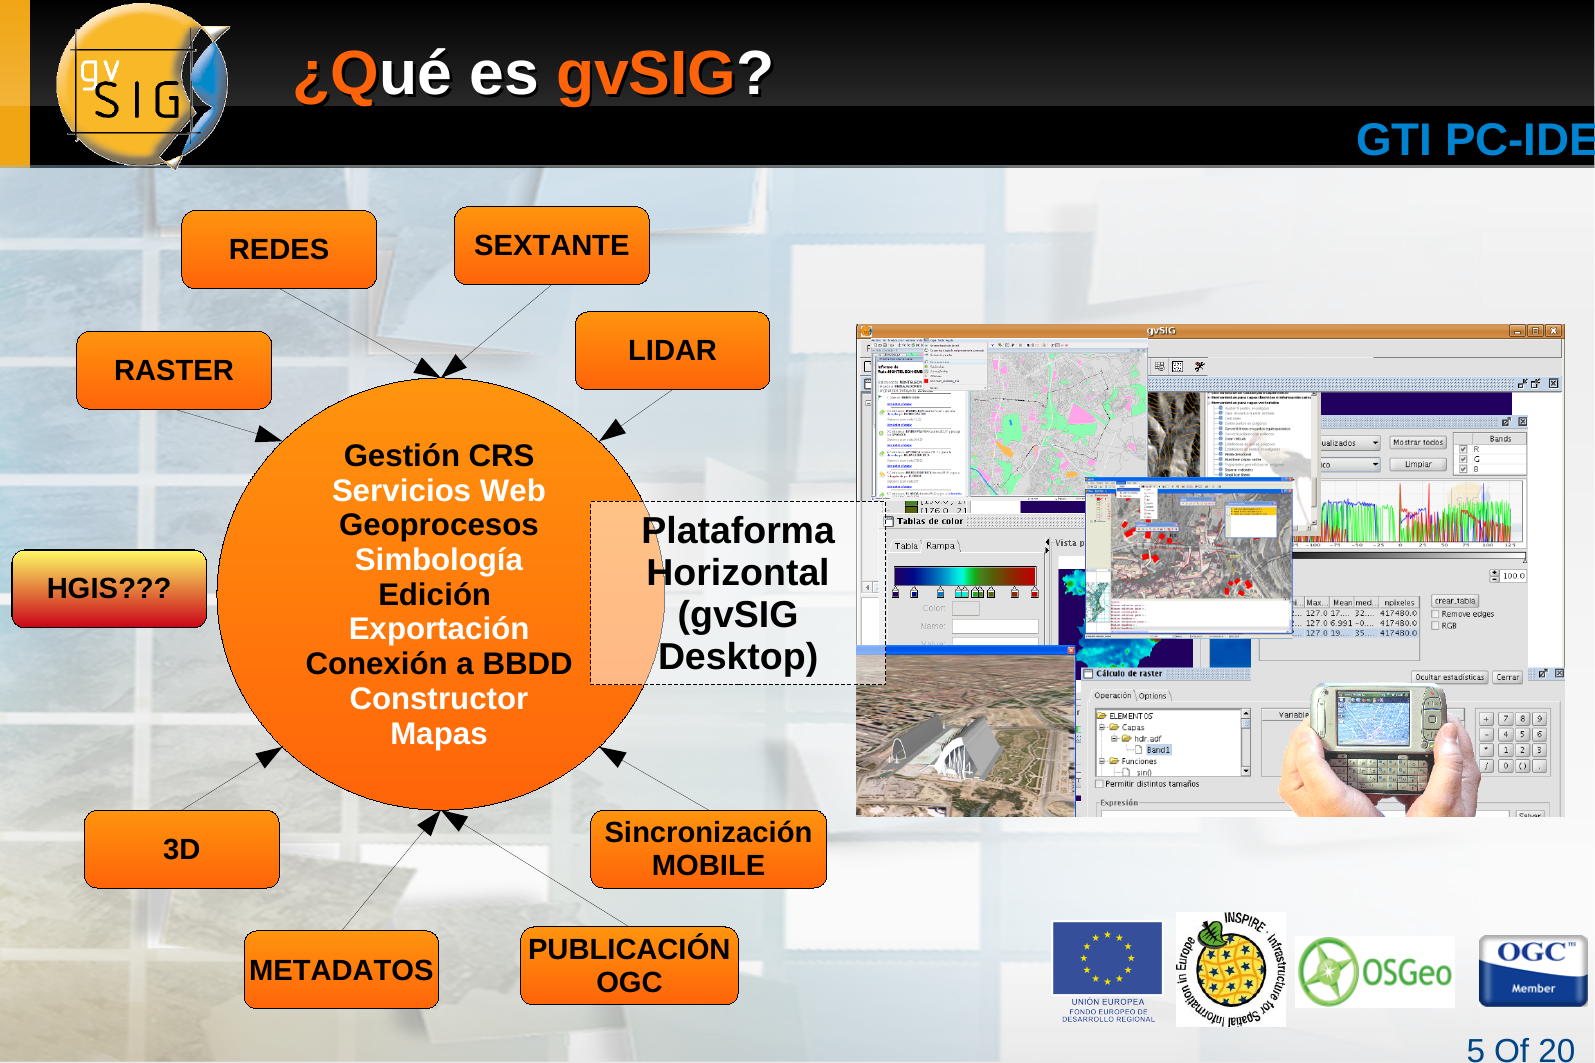

¿Qué es gvSIG?
SEXTANTE
REDES
LIDAR
RASTER
Gestión CRS
Servicios Web
Geoprocesos
Simbología
Edición
Exportación
Conexión a BBDD
Constructor Mapas
Plataforma Horizontal (gvSIG Desktop)
HGIS???
3D
Sincronización
MOBILE
PUBLICACIÓN
OGC
METADATOS